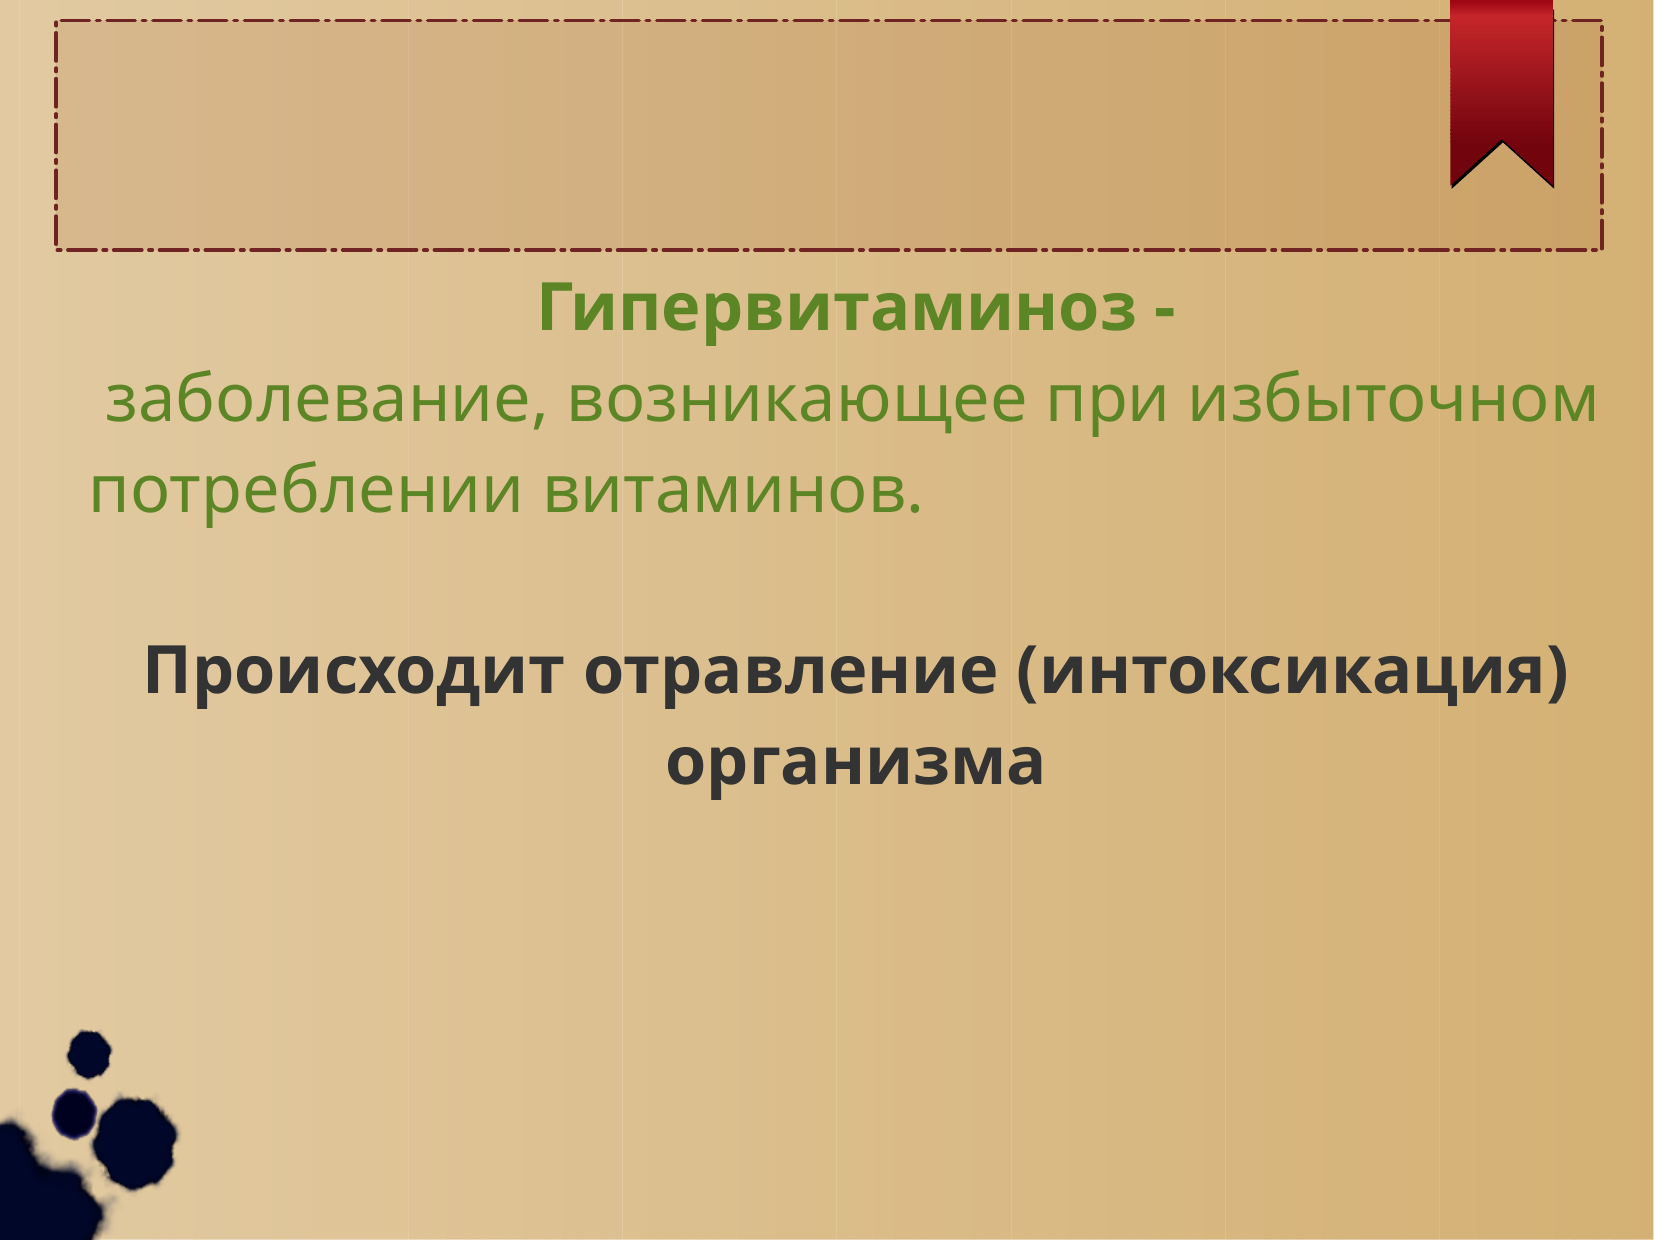

# Гипервитаминоз -
 заболевание, возникающее при избыточном потреблении витаминов.
Происходит отравление (интоксикация) организма